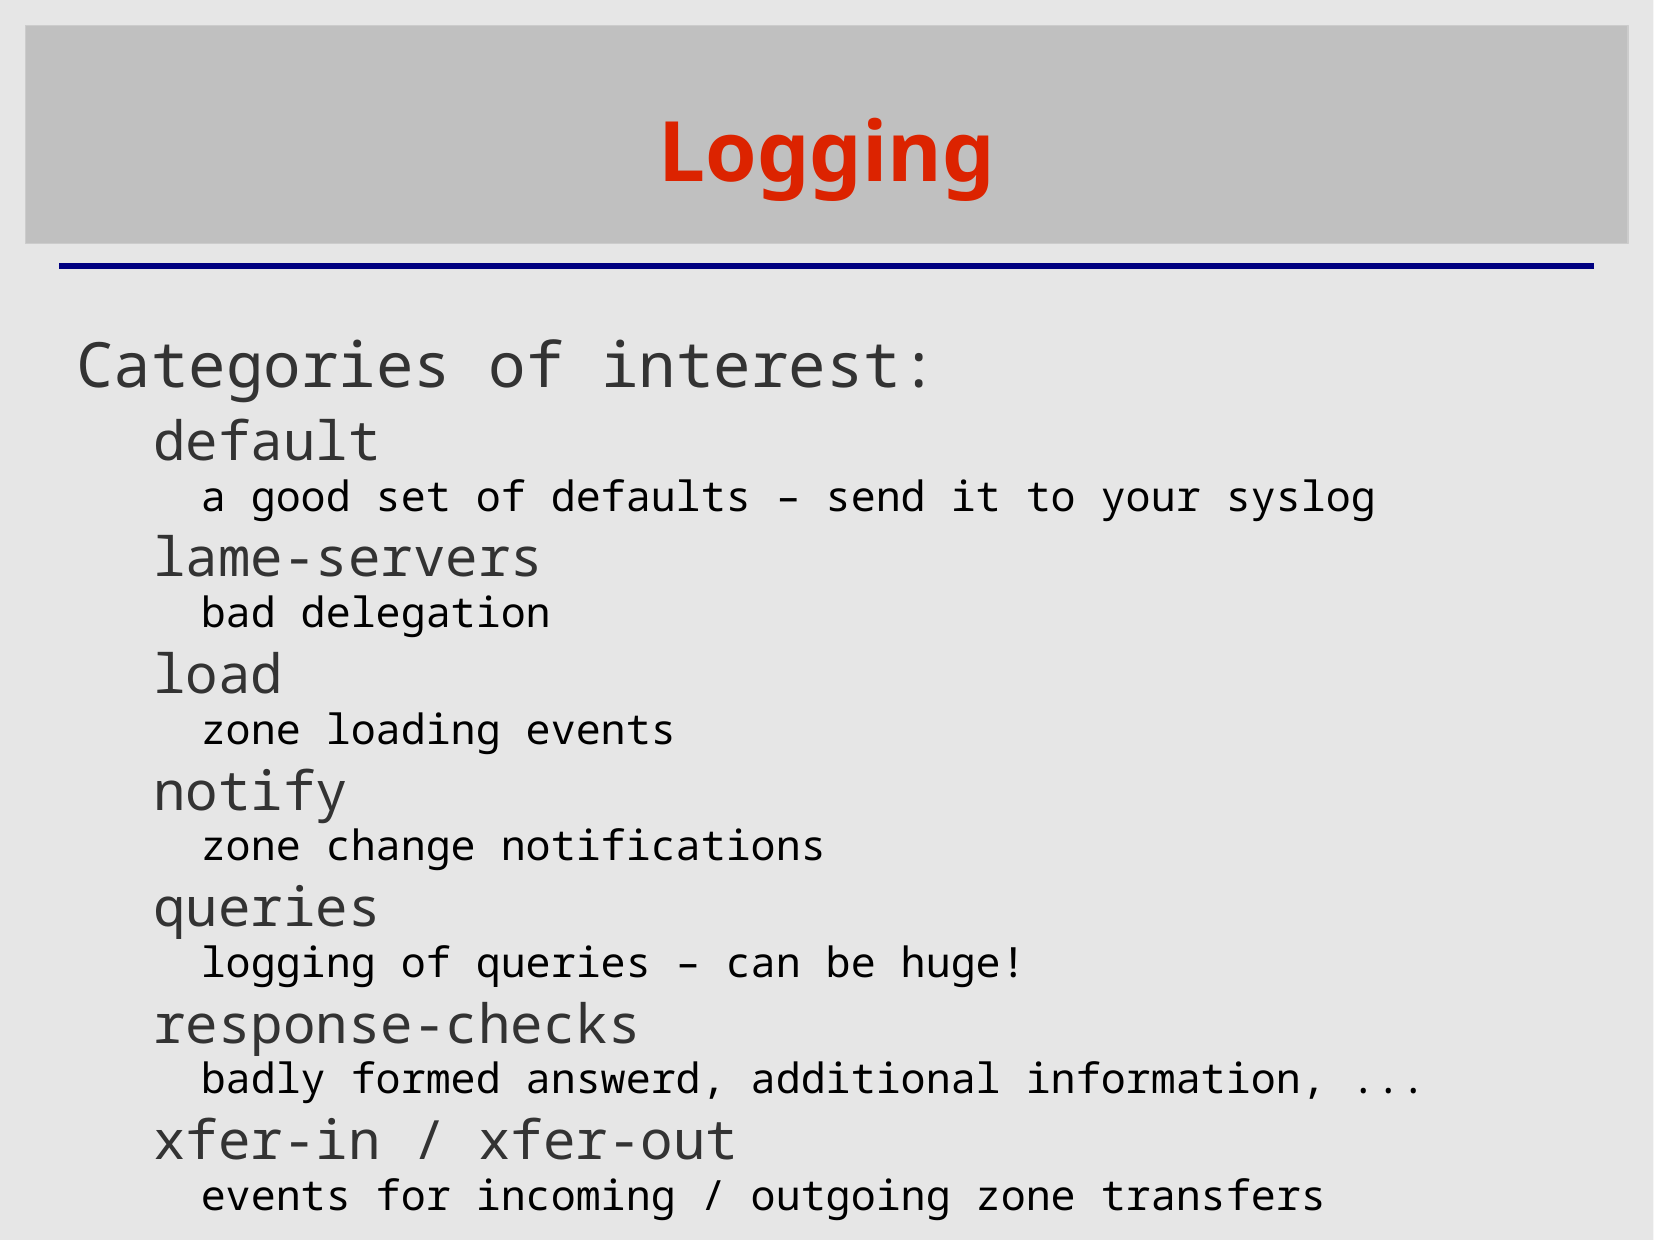

# Logging
Categories of interest:
default
a good set of defaults – send it to your syslog
lame-servers
bad delegation
load
zone loading events
notify
zone change notifications
queries
logging of queries – can be huge!
response-checks
badly formed answerd, additional information, ...
xfer-in / xfer-out
events for incoming / outgoing zone transfers